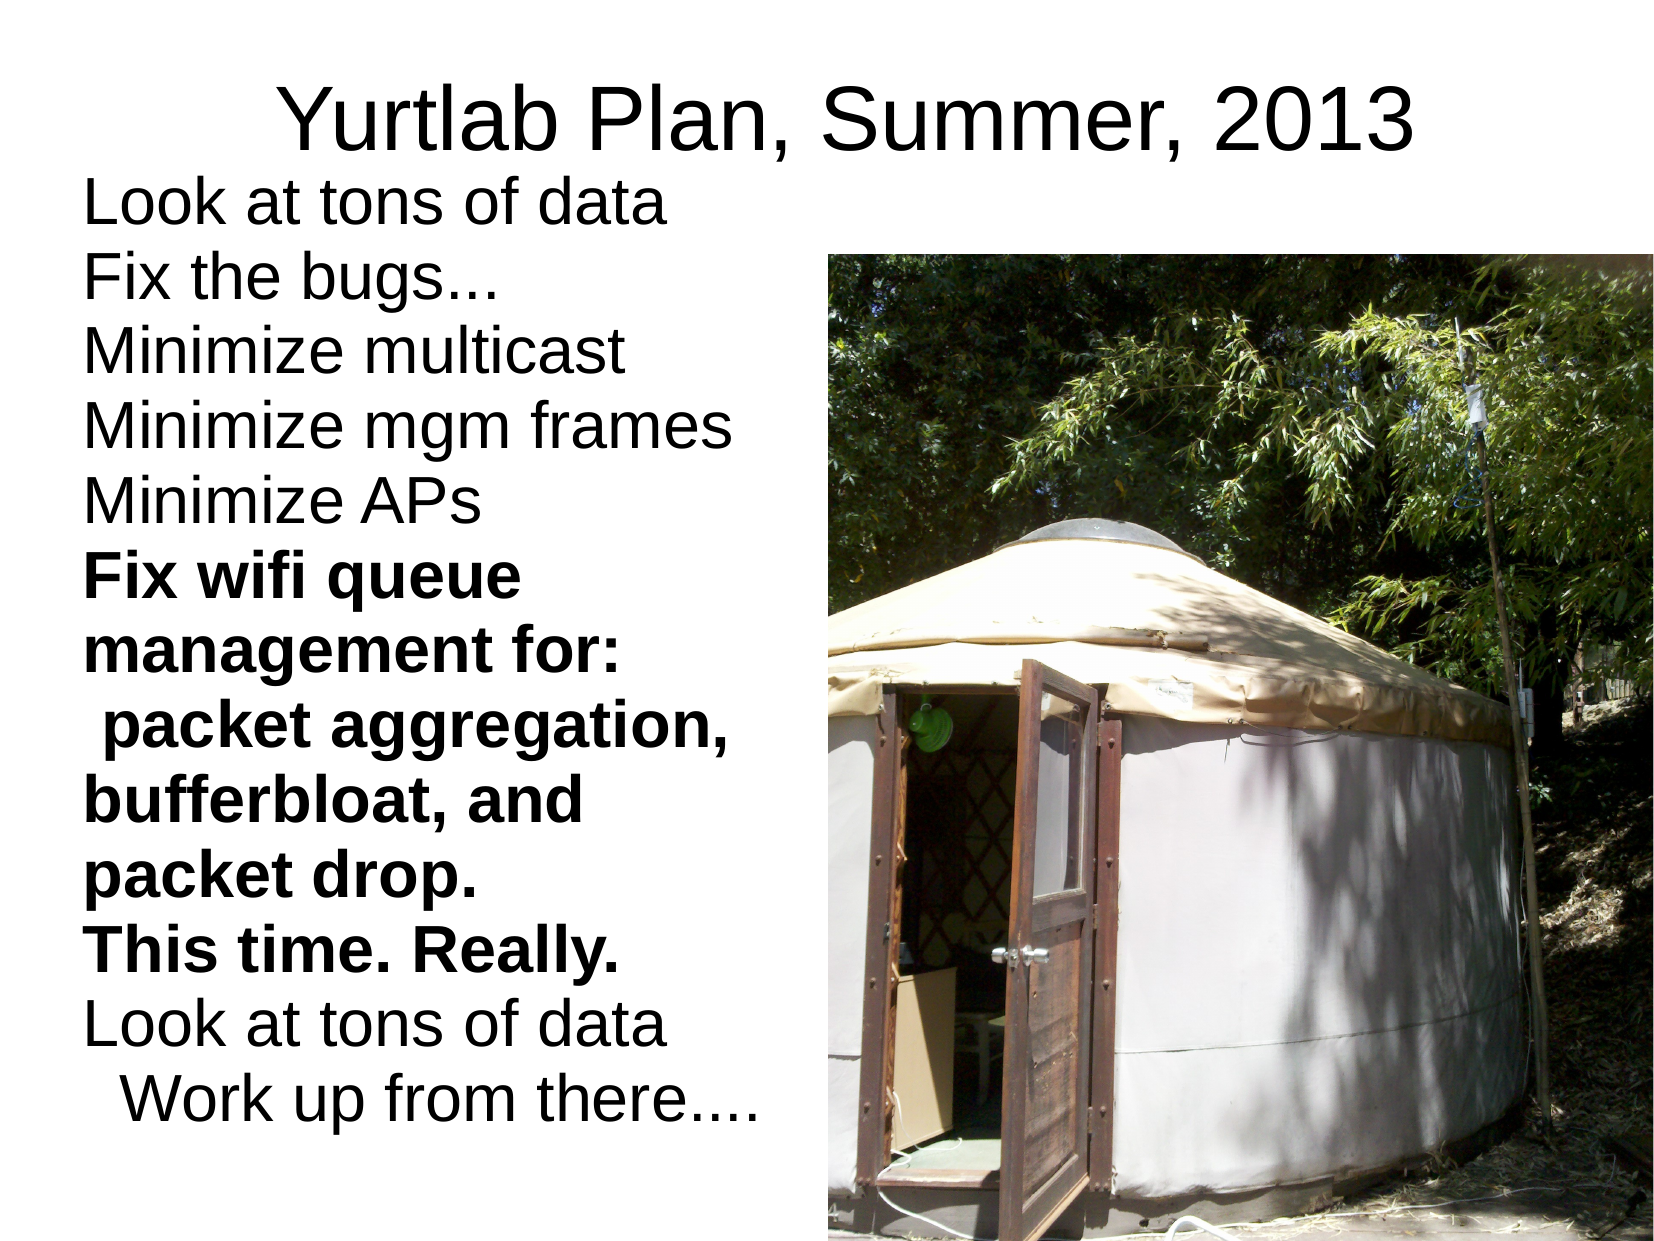

# Yurtlab Plan, Summer, 2013
Look at tons of data
Fix the bugs...
Minimize multicast
Minimize mgm frames
Minimize APs
Fix wifi queue
management for:
 packet aggregation,
bufferbloat, and
packet drop.
This time. Really.
Look at tons of data
 Work up from there....